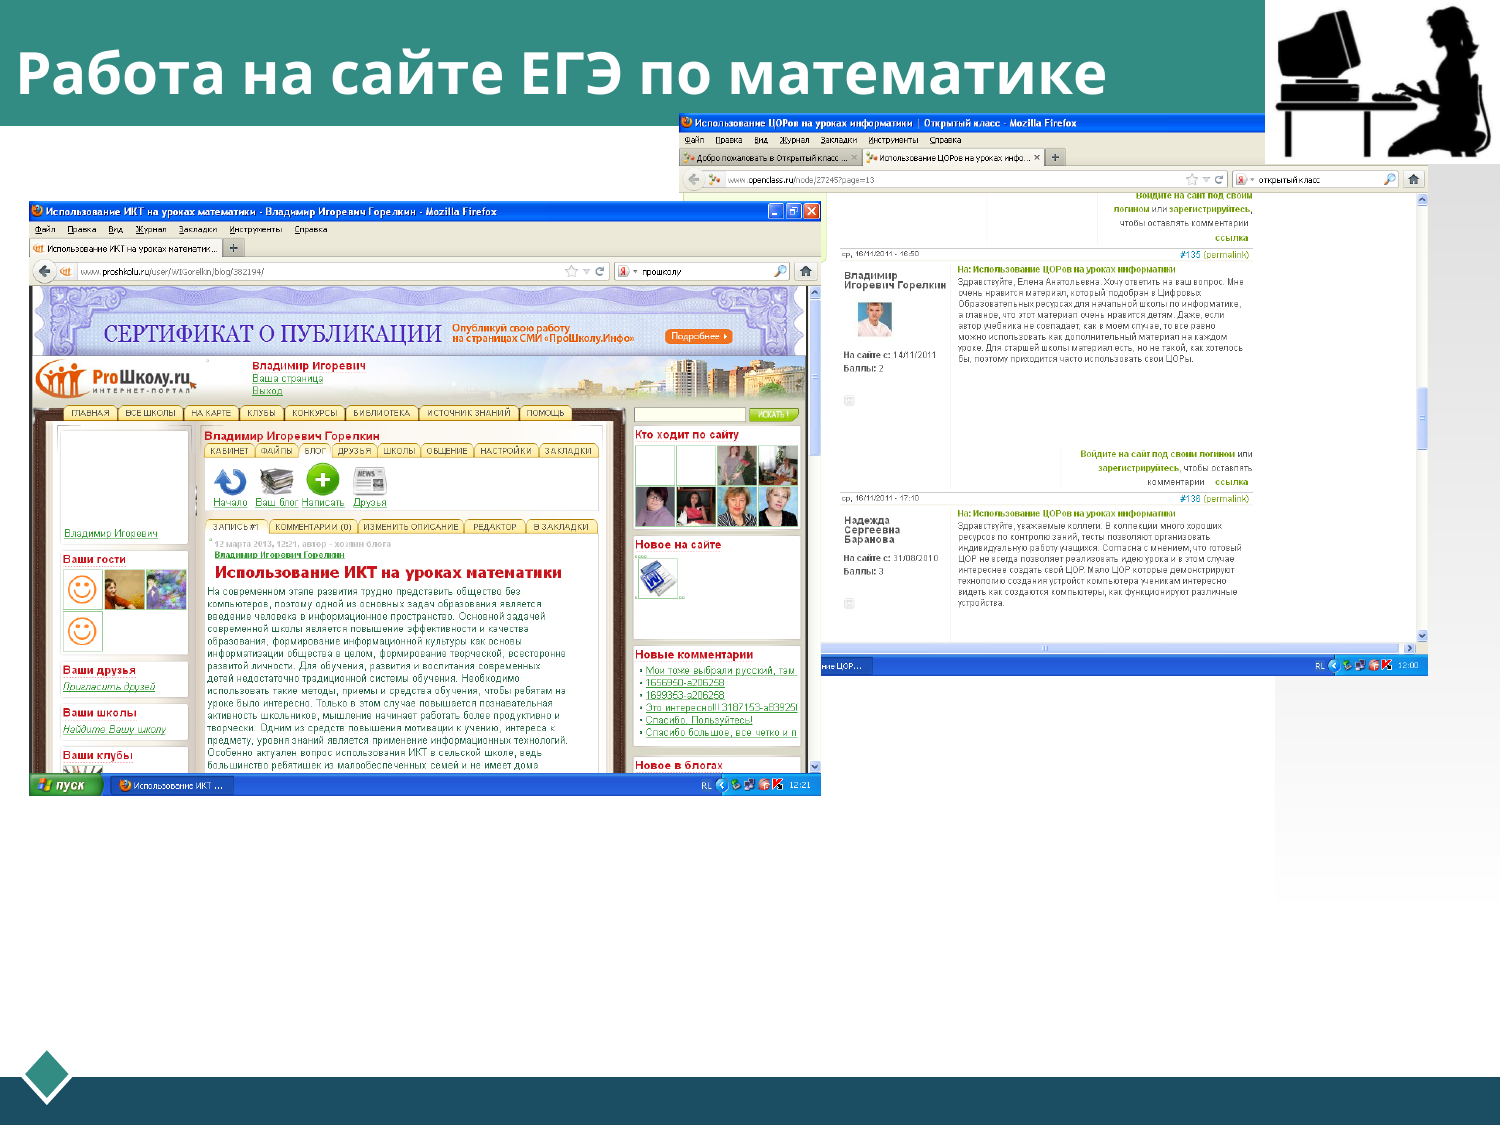

# Работа на сайте ЕГЭ по математике